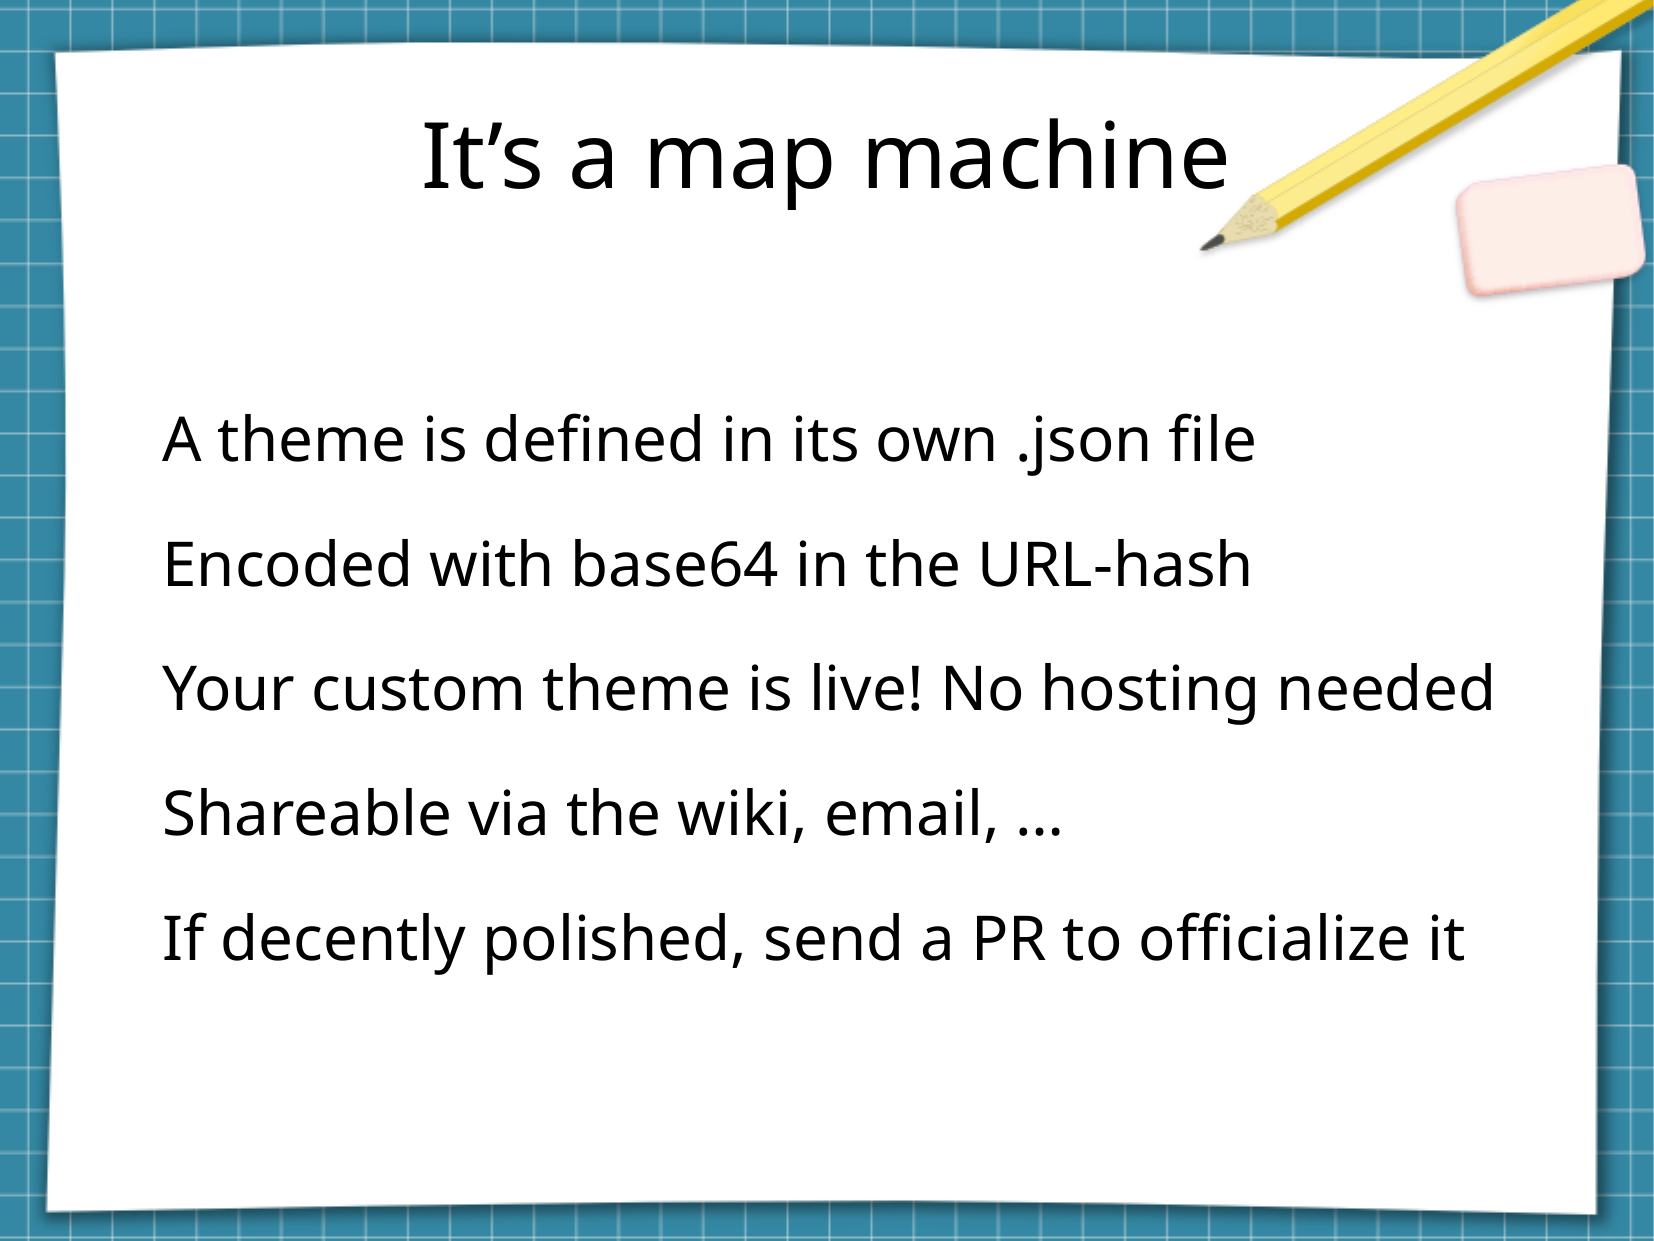

# It’s a map machine
A theme is defined in its own .json file
Encoded with base64 in the URL-hash
Your custom theme is live! No hosting needed
Shareable via the wiki, email, …
If decently polished, send a PR to officialize it